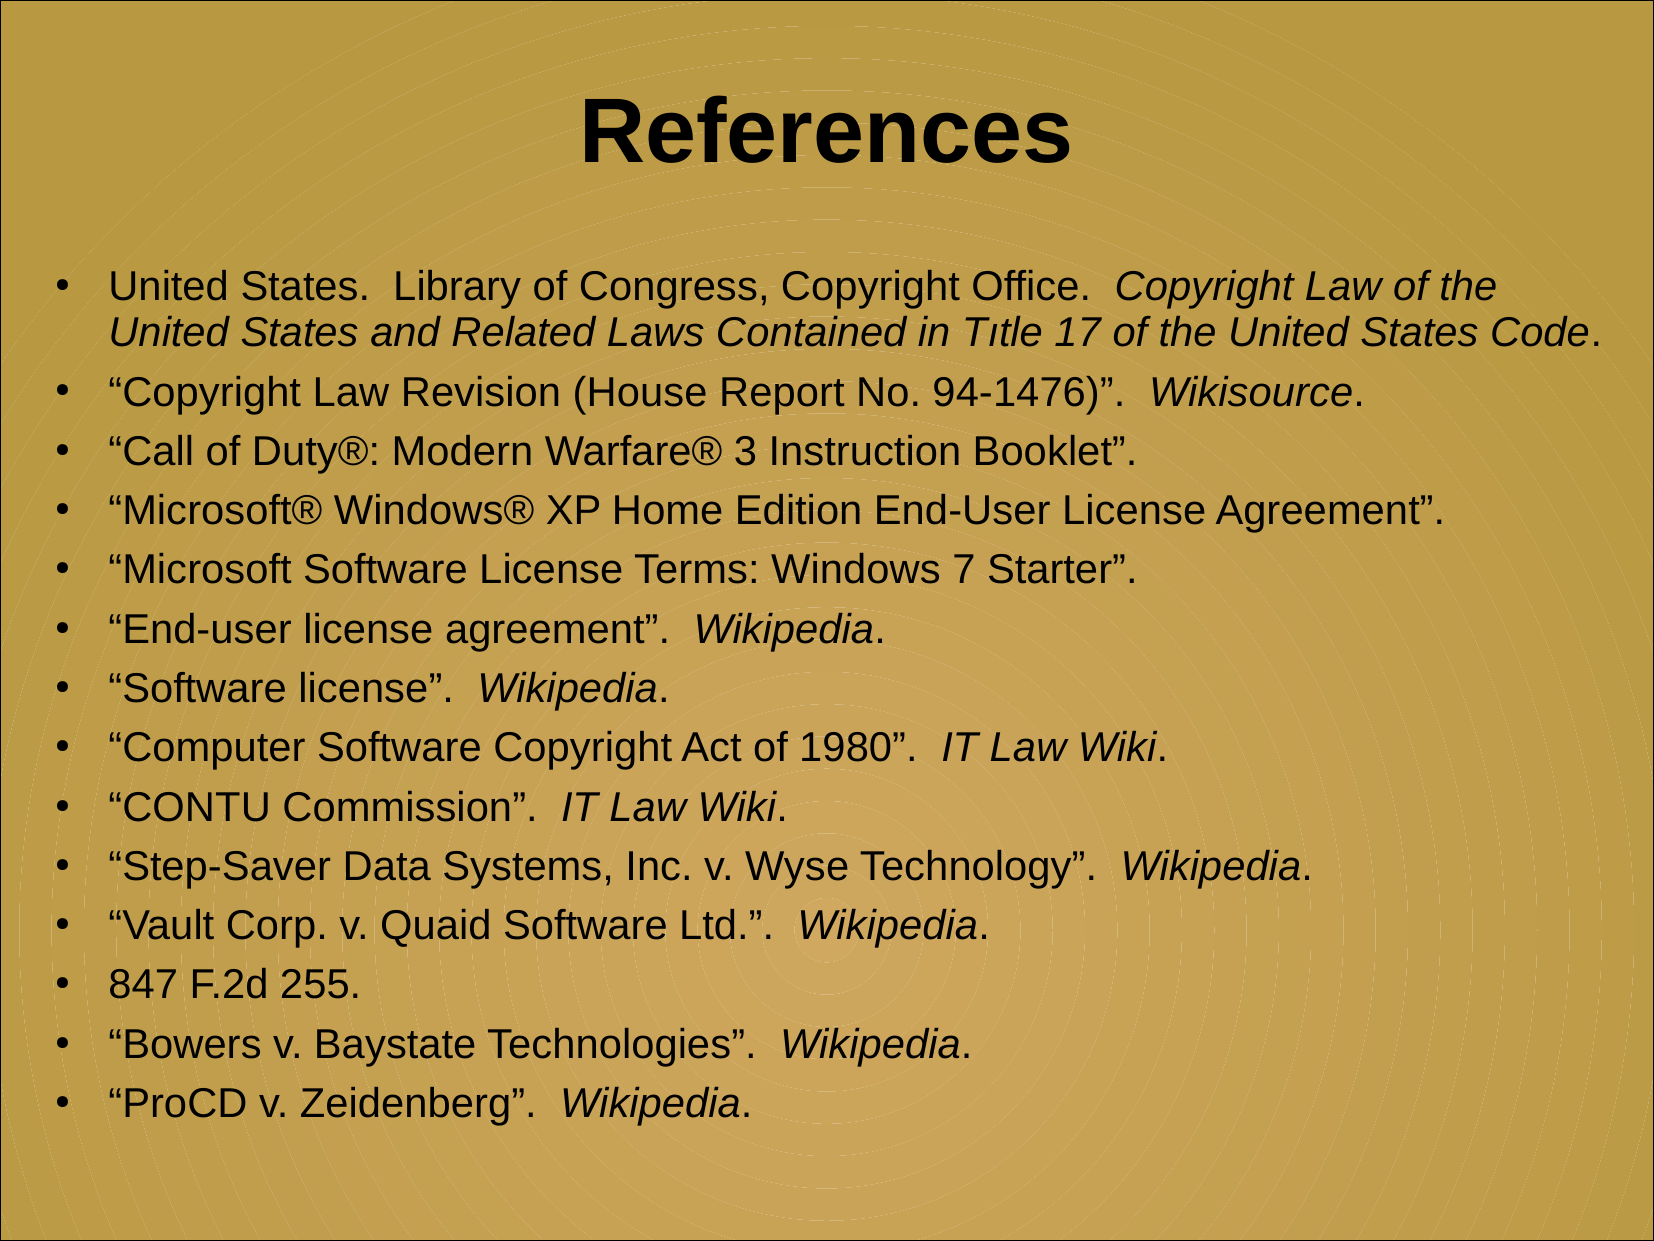

# References
United States. Library of Congress, Copyright Office. Copyright Law of the United States and Related Laws Contained in Tıtle 17 of the United States Code.
“Copyright Law Revision (House Report No. 94-1476)”. Wikisource.
“Call of Duty®: Modern Warfare® 3 Instruction Booklet”.
“Microsoft® Windows® XP Home Edition End-User License Agreement”.
“Microsoft Software License Terms: Windows 7 Starter”.
“End-user license agreement”. Wikipedia.
“Software license”. Wikipedia.
“Computer Software Copyright Act of 1980”. IT Law Wiki.
“CONTU Commission”. IT Law Wiki.
“Step-Saver Data Systems, Inc. v. Wyse Technology”. Wikipedia.
“Vault Corp. v. Quaid Software Ltd.”. Wikipedia.
847 F.2d 255.
“Bowers v. Baystate Technologies”. Wikipedia.
“ProCD v. Zeidenberg”. Wikipedia.